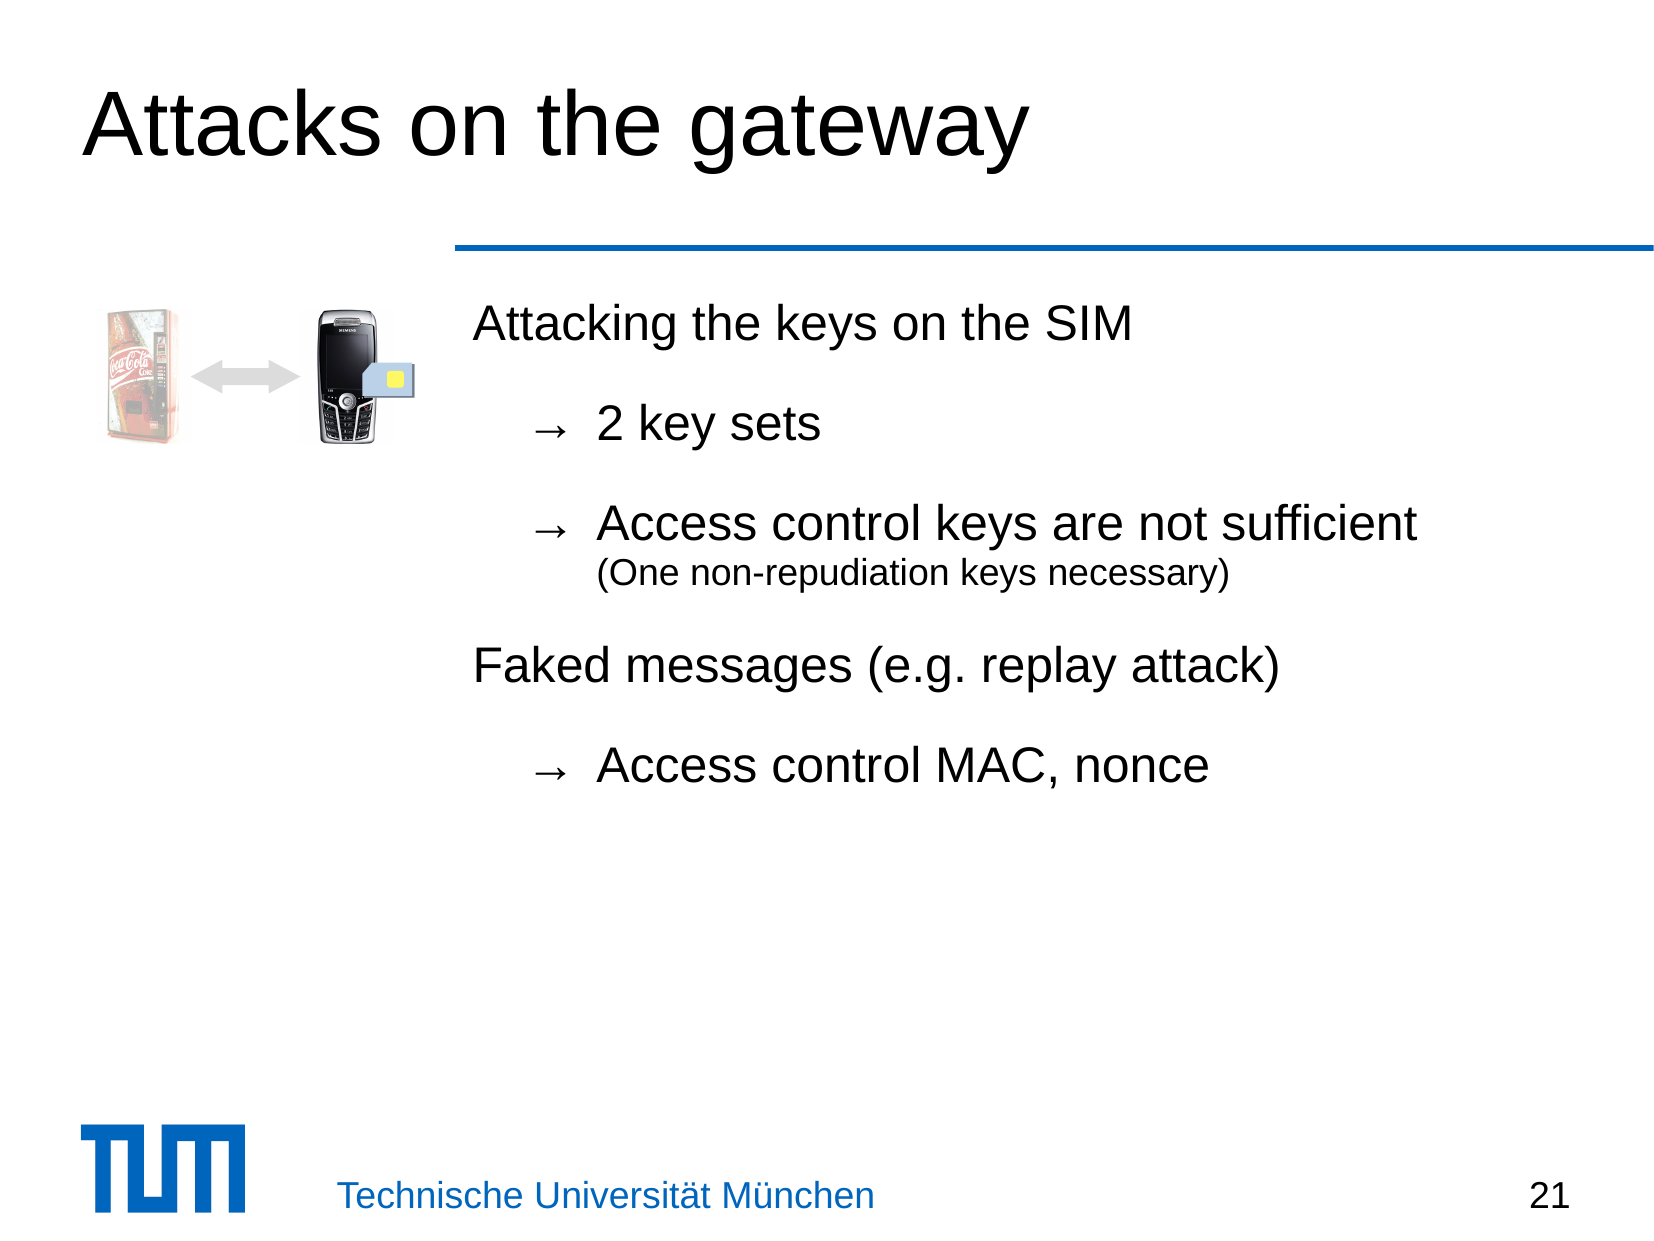

# Attacks on the gateway
Attacking the keys on the SIM
→	2 key sets
→	Access control keys are not sufficient
(One non-repudiation keys necessary)
Faked messages (e.g. replay attack)
→	Access control MAC, nonce
21